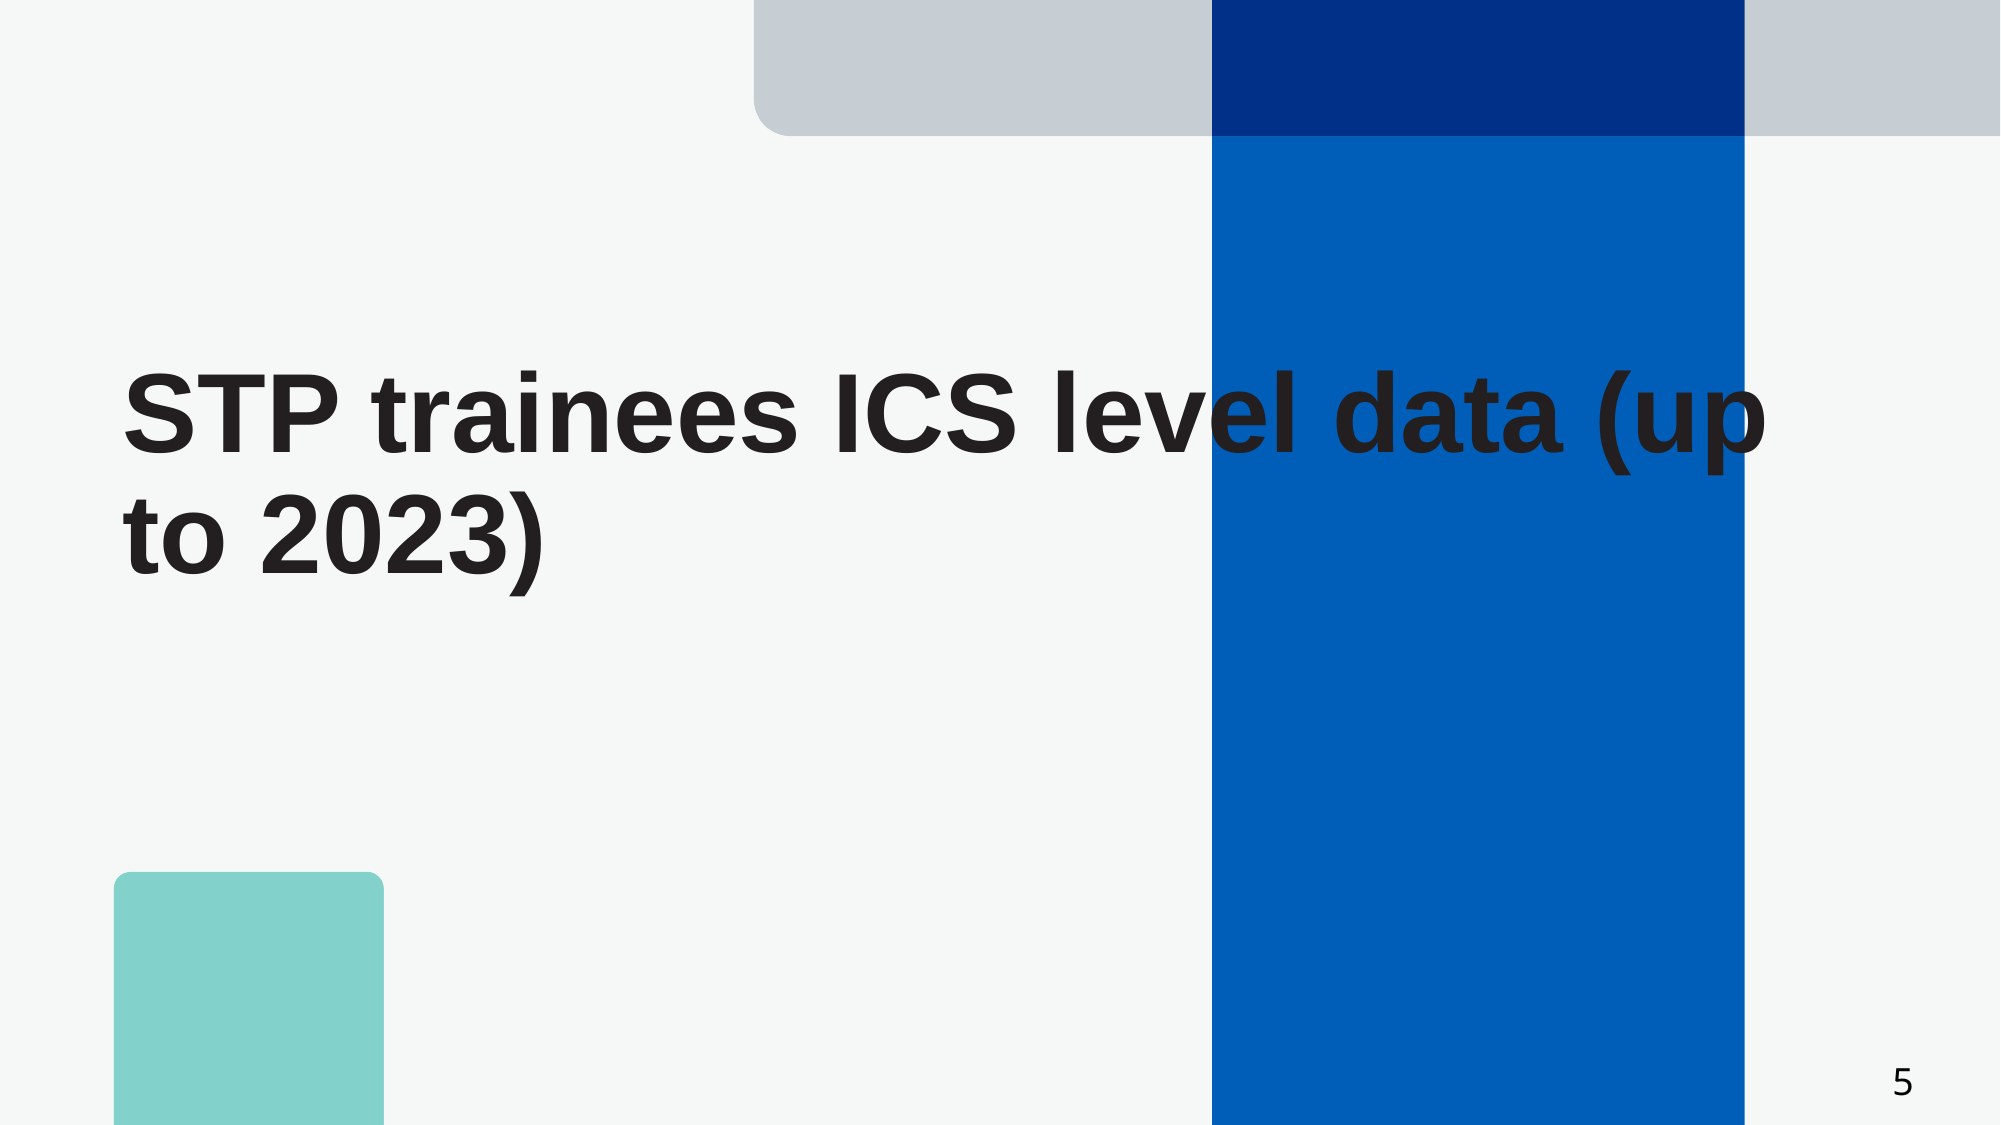

# STP trainees ICS level data (up to 2023)